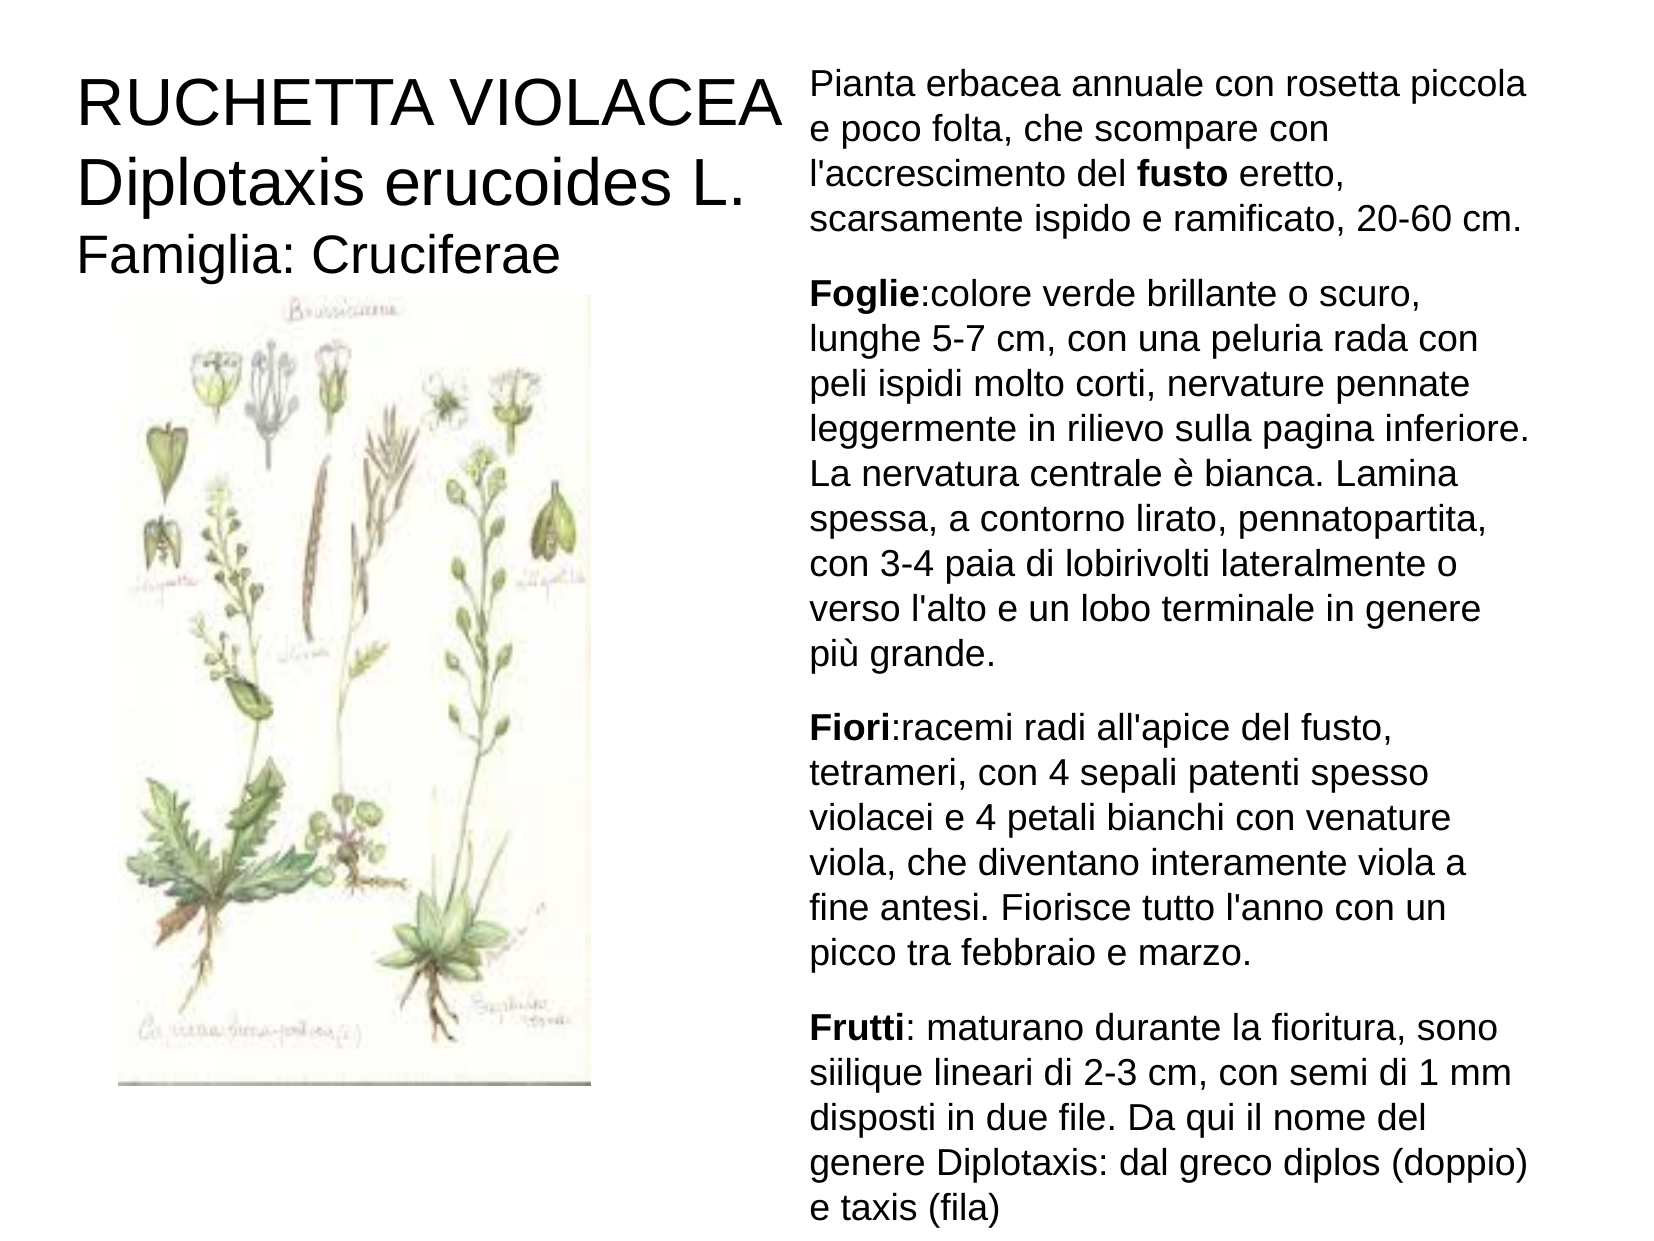

# RUCHETTA VIOLACEA Diplotaxis erucoides L. Famiglia: Cruciferae
Pianta erbacea annuale con rosetta piccola e poco folta, che scompare con l'accrescimento del fusto eretto, scarsamente ispido e ramificato, 20-60 cm.
Foglie:colore verde brillante o scuro, lunghe 5-7 cm, con una peluria rada con peli ispidi molto corti, nervature pennate leggermente in rilievo sulla pagina inferiore. La nervatura centrale è bianca. Lamina spessa, a contorno lirato, pennatopartita, con 3-4 paia di lobirivolti lateralmente o verso l'alto e un lobo terminale in genere più grande.
Fiori:racemi radi all'apice del fusto, tetrameri, con 4 sepali patenti spesso violacei e 4 petali bianchi con venature viola, che diventano interamente viola a fine antesi. Fiorisce tutto l'anno con un picco tra febbraio e marzo.
Frutti: maturano durante la fioritura, sono siilique lineari di 2-3 cm, con semi di 1 mm disposti in due file. Da qui il nome del genere Diplotaxis: dal greco diplos (doppio) e taxis (fila)